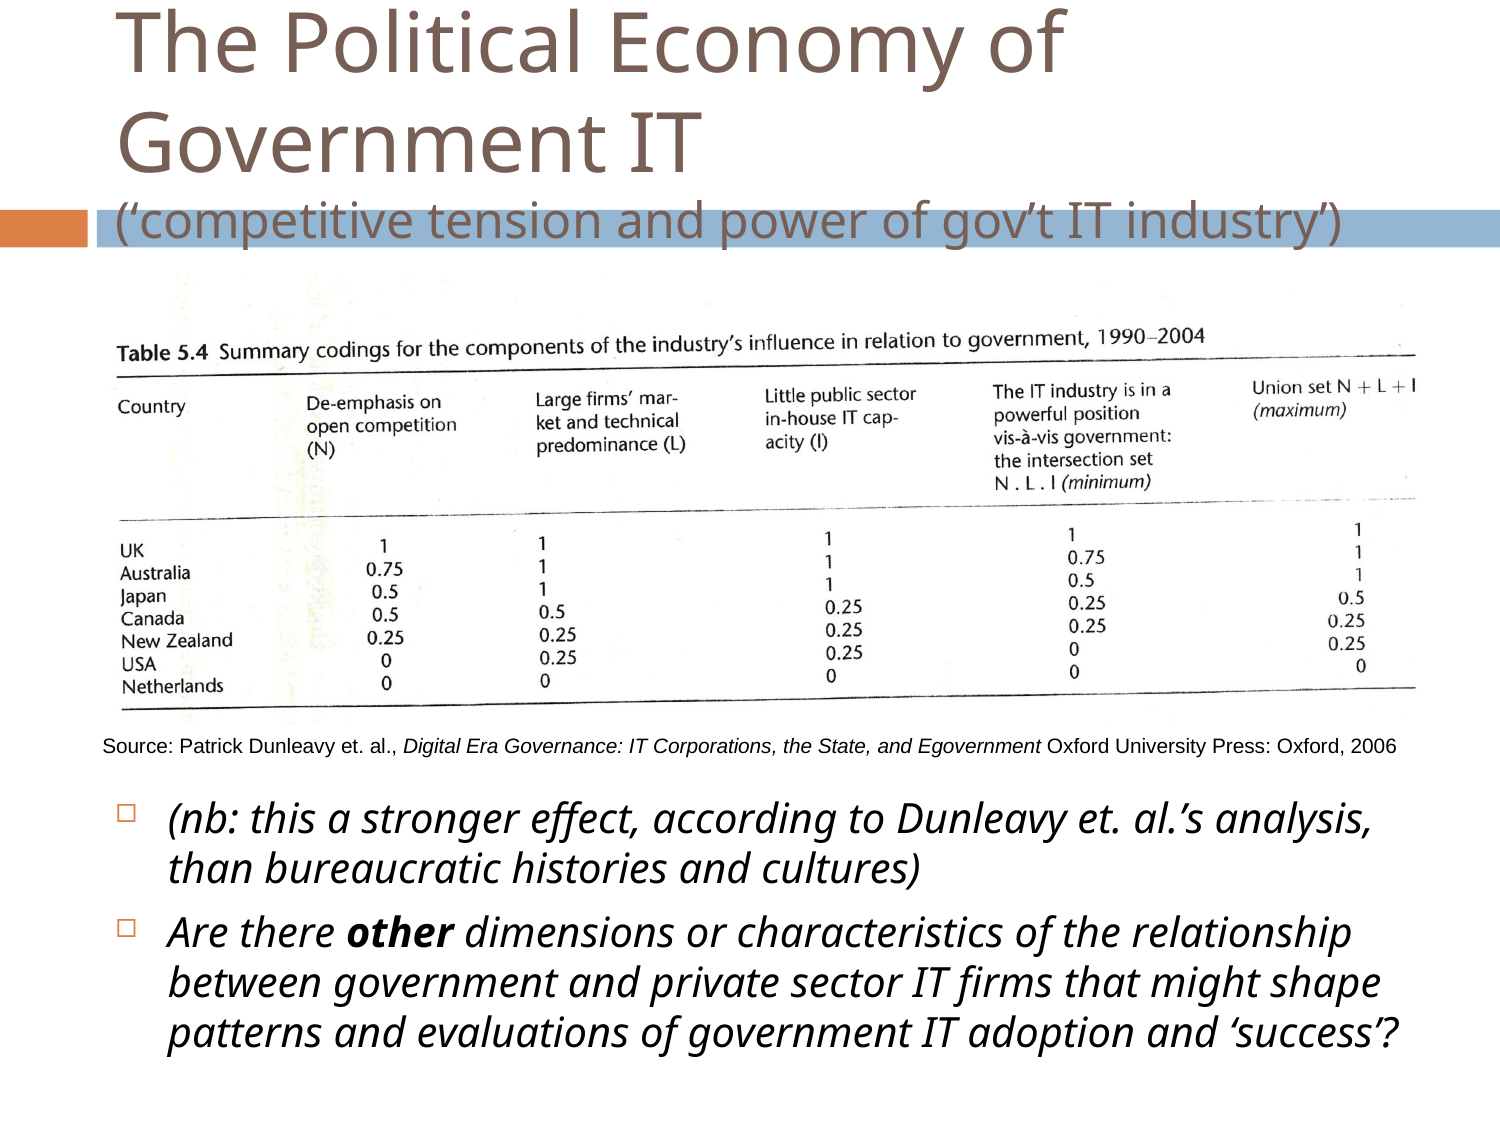

# The Political Economy of Government IT (‘competitive tension and power of gov’t IT industry’)
(nb: this a stronger effect, according to Dunleavy et. al.’s analysis, than bureaucratic histories and cultures)
Are there other dimensions or characteristics of the relationship between government and private sector IT firms that might shape patterns and evaluations of government IT adoption and ‘success’?
Source: Patrick Dunleavy et. al., Digital Era Governance: IT Corporations, the State, and Egovernment Oxford University Press: Oxford, 2006